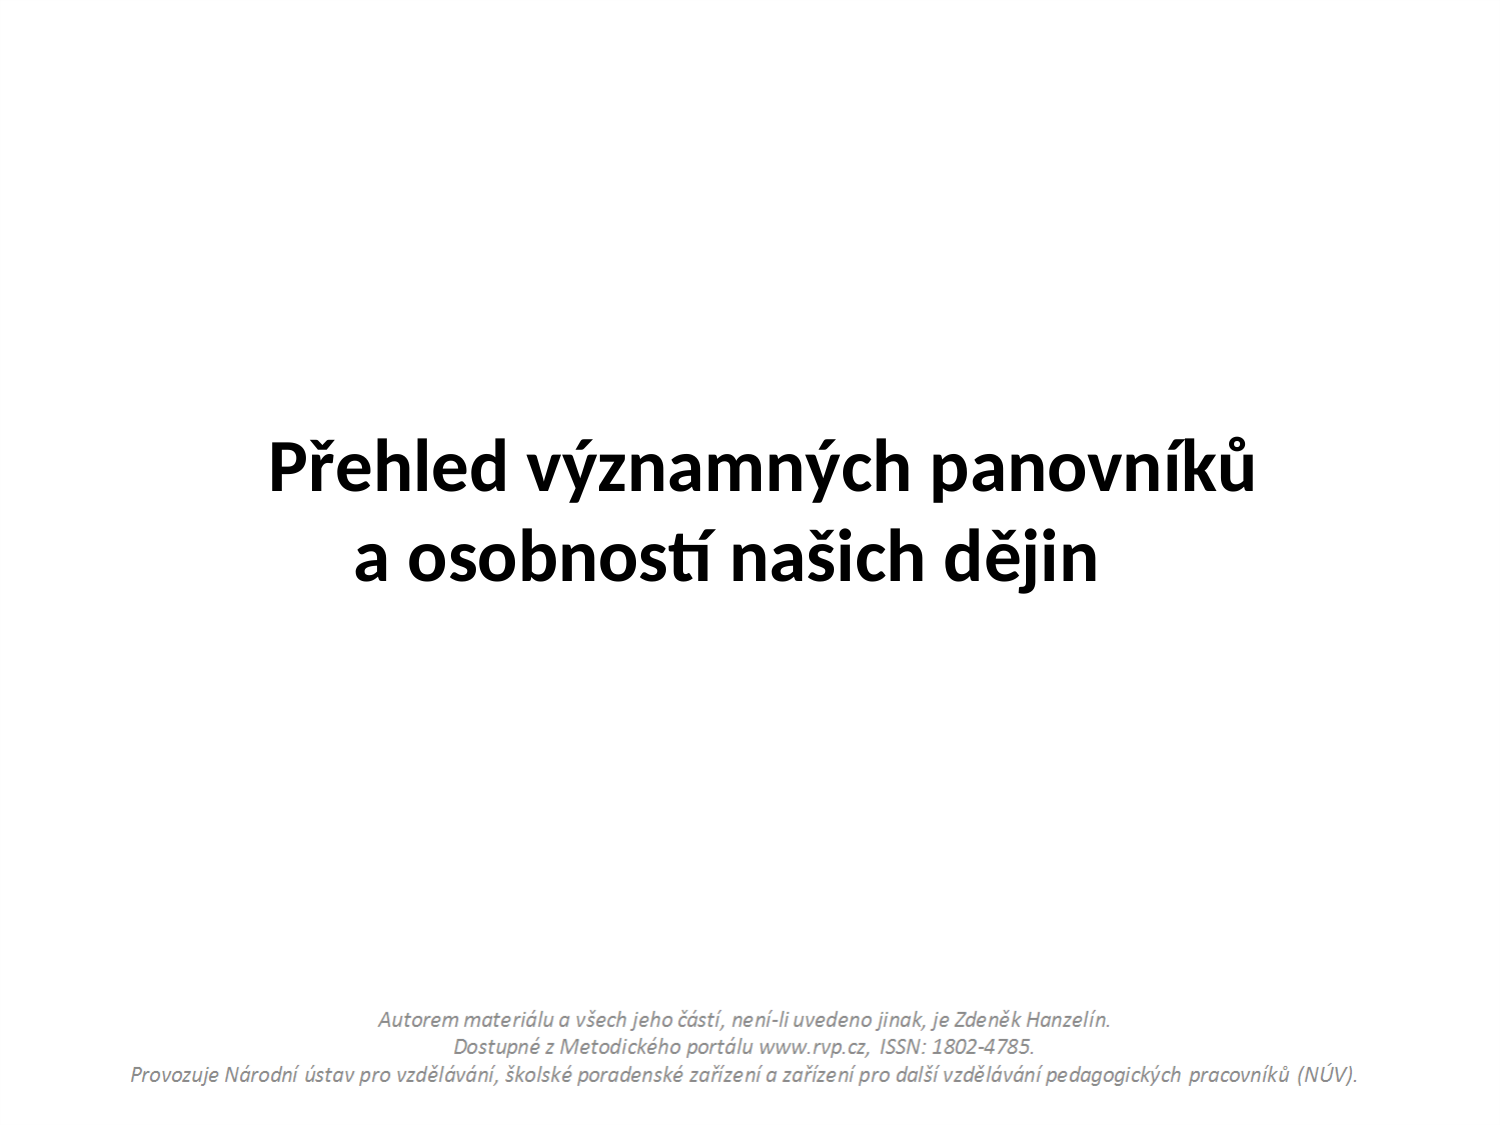

Přehled významných panovníků
 a osobností našich dějin